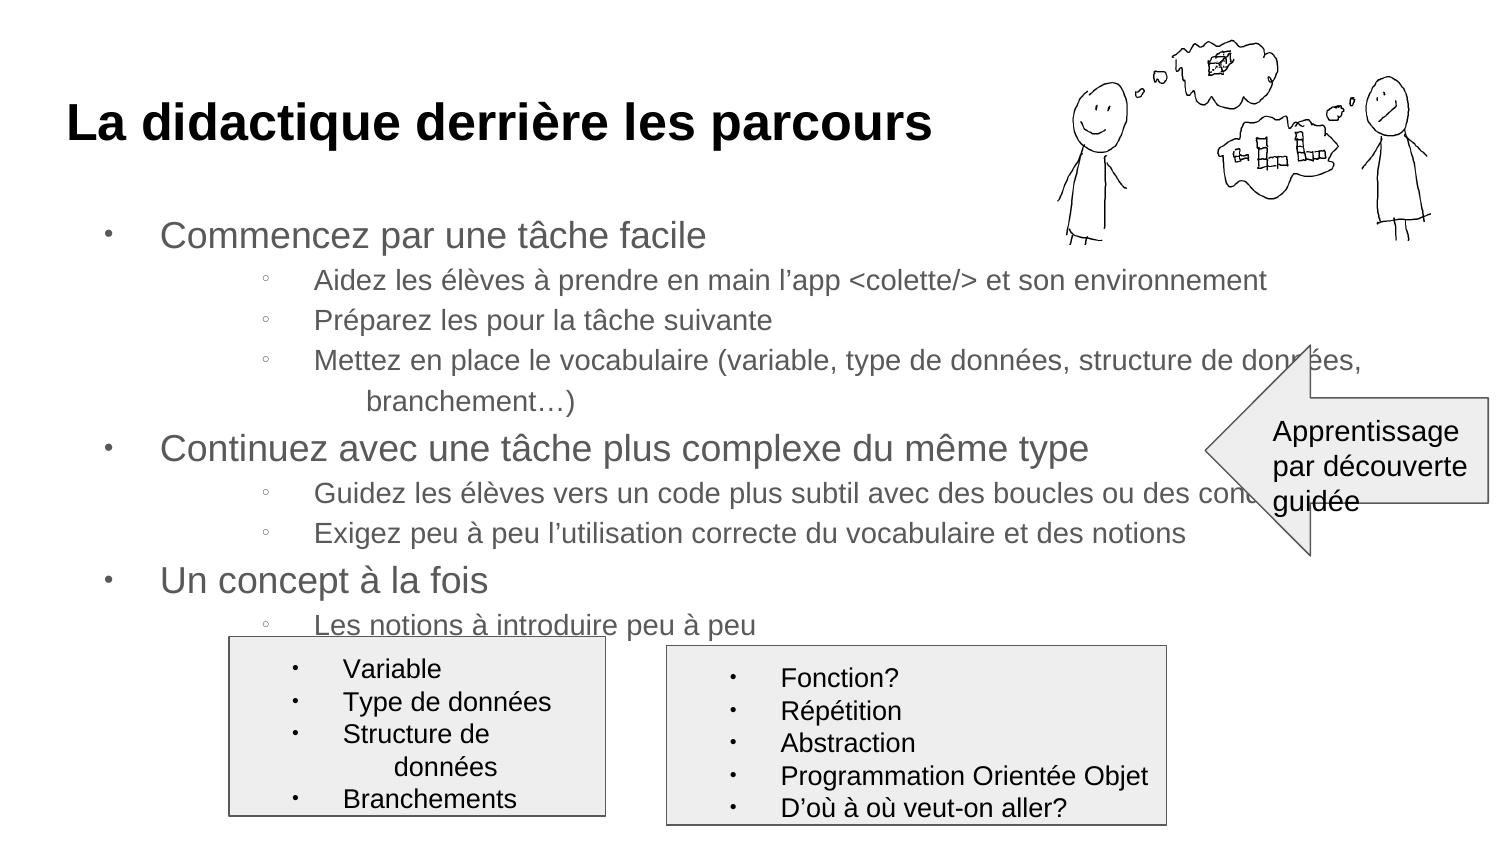

# La didactique derrière les parcours
Commencez par une tâche facile
Aidez les élèves à prendre en main l’app <colette/> et son environnement
Préparez les pour la tâche suivante
Mettez en place le vocabulaire (variable, type de données, structure de données, branchement…)
Continuez avec une tâche plus complexe du même type
Guidez les élèves vers un code plus subtil avec des boucles ou des conditions
Exigez peu à peu l’utilisation correcte du vocabulaire et des notions
Un concept à la fois
Les notions à introduire peu à peu
Apprentissage par découverte guidée
Variable
Type de données
Structure de données
Branchements
Fonction?
Répétition
Abstraction
Programmation Orientée Objet
D’où à où veut-on aller?